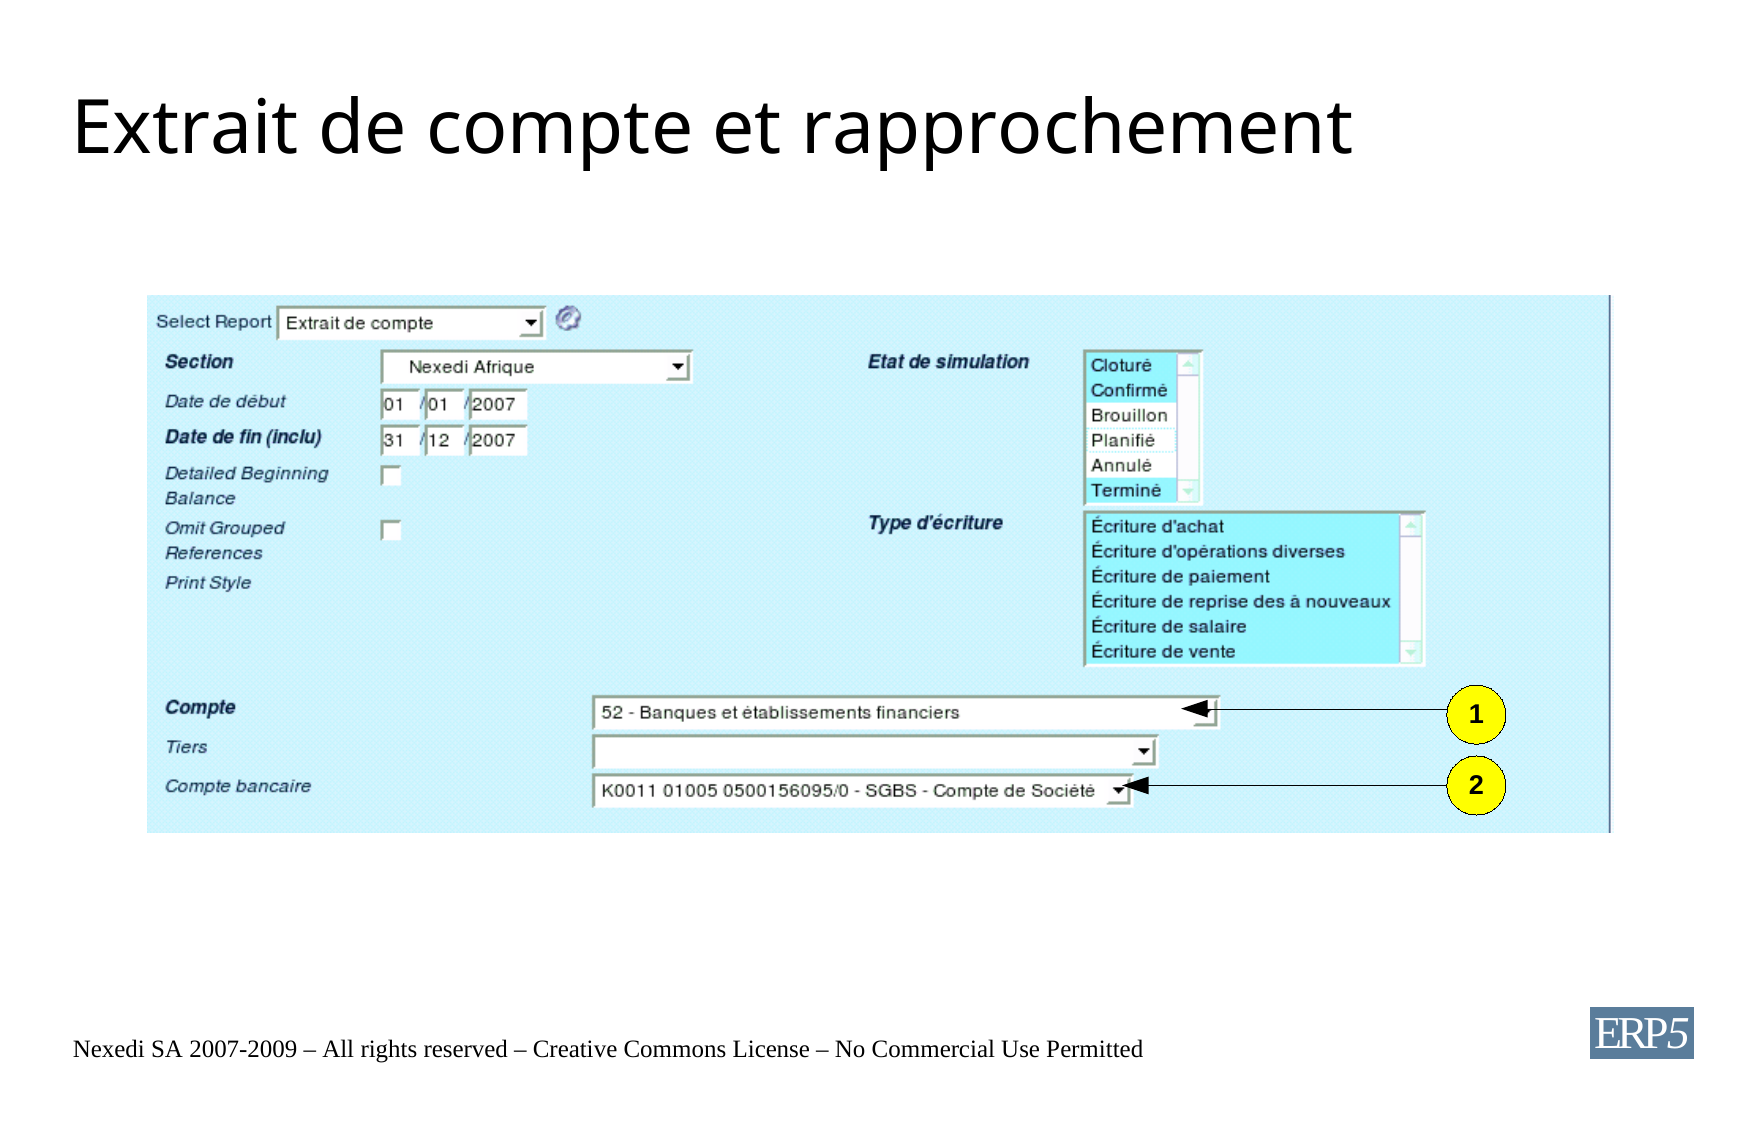

# Extrait de compte et rapprochement
1
2